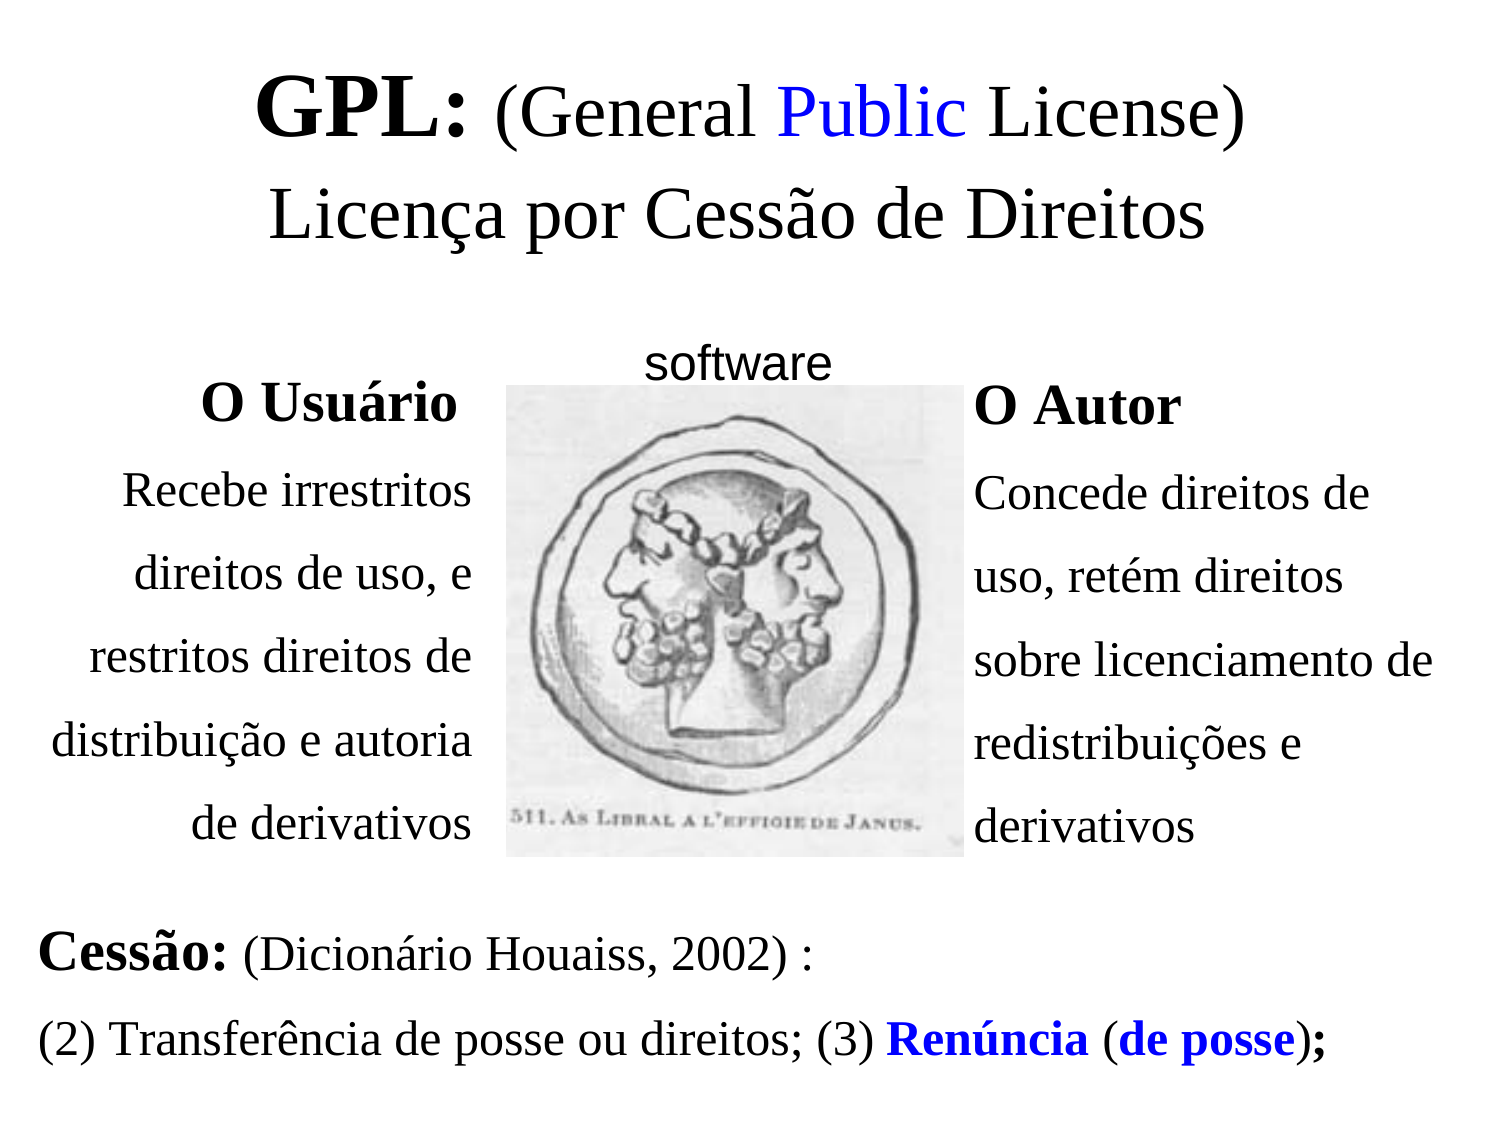

# GPL: (General Public License) Licença por Cessão de Direitos
software
O Usuário
Recebe irrestritos direitos de uso, e restritos direitos de distribuição e autoria de derivativos
O Autor
Concede direitos de uso, retém direitos sobre licenciamento de redistribuições e derivativos
Cessão: (Dicionário Houaiss, 2002) :
(2) Transferência de posse ou direitos; (3) Renúncia (de posse);